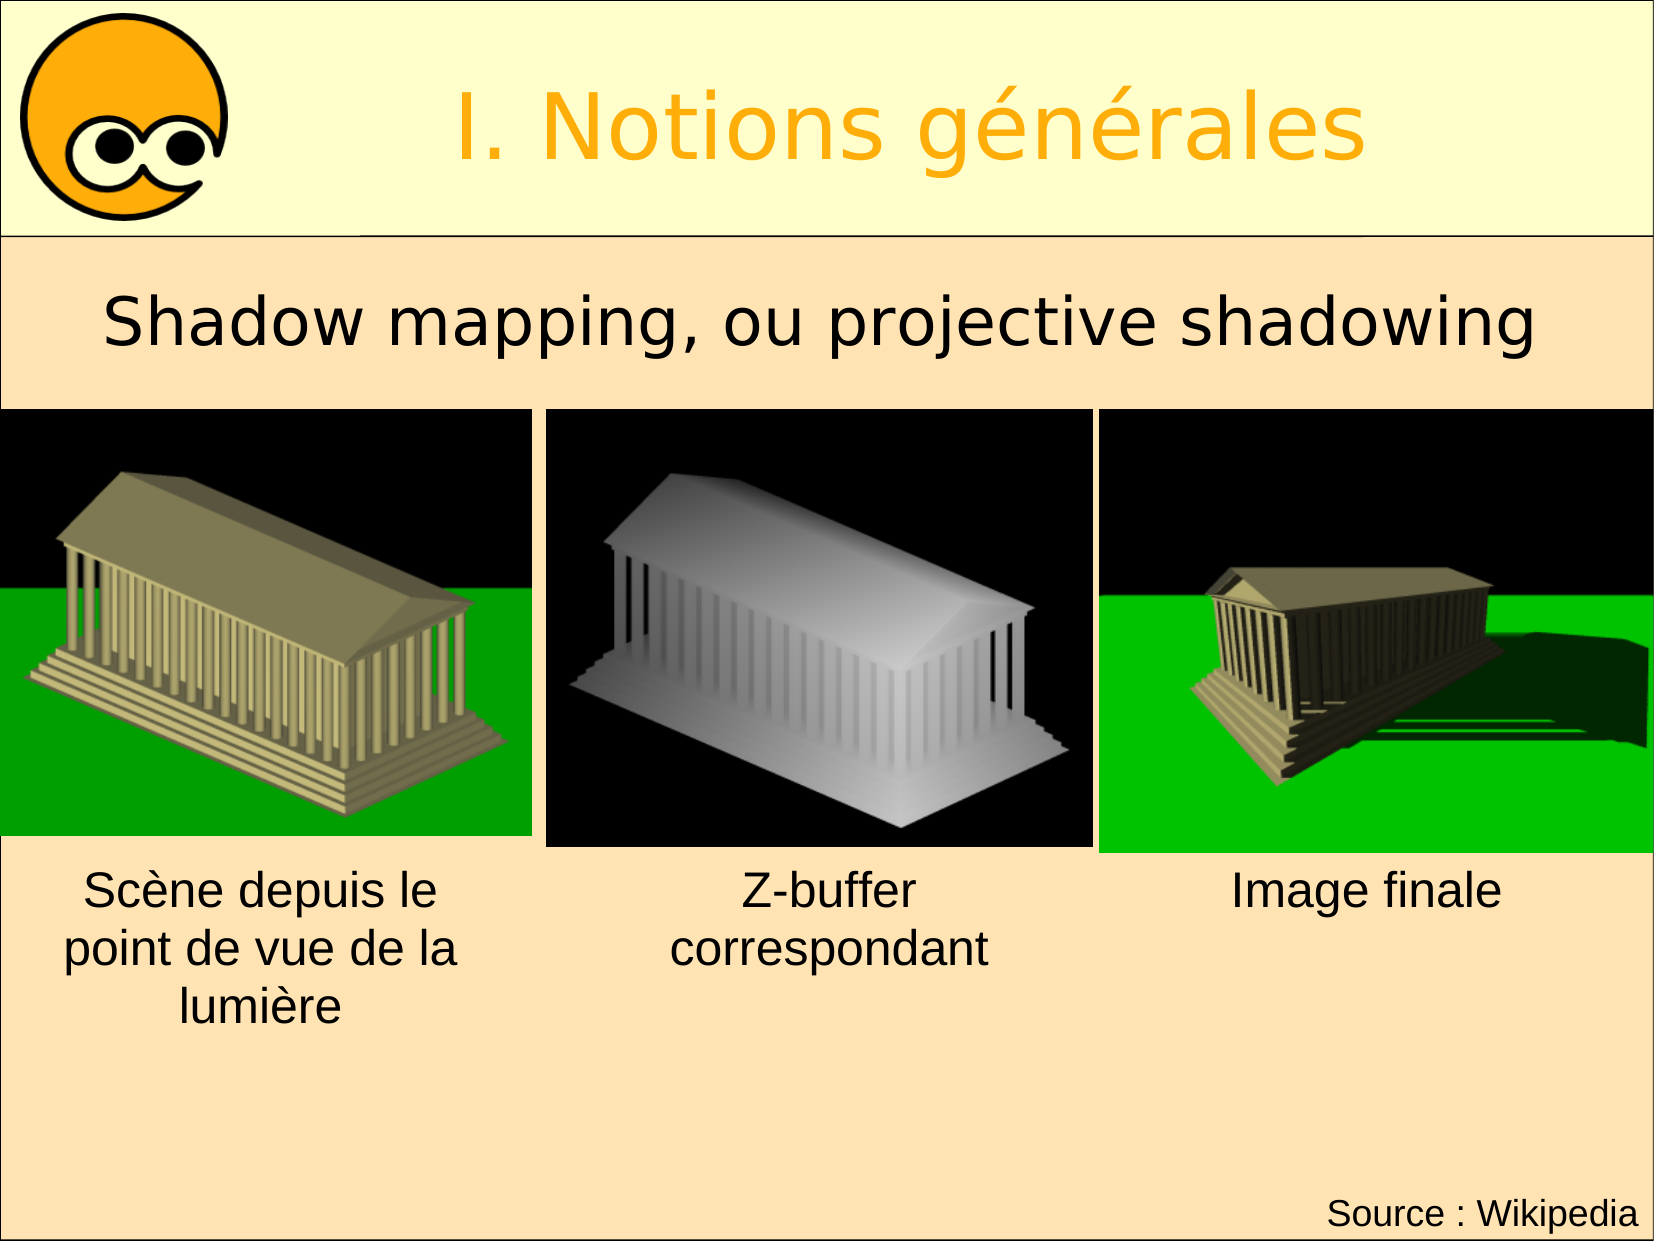

# I. Notions générales
Shadow mapping, ou projective shadowing
Scène depuis le
point de vue de la
lumière
Z-buffer
correspondant
Image finale
Source : Wikipedia